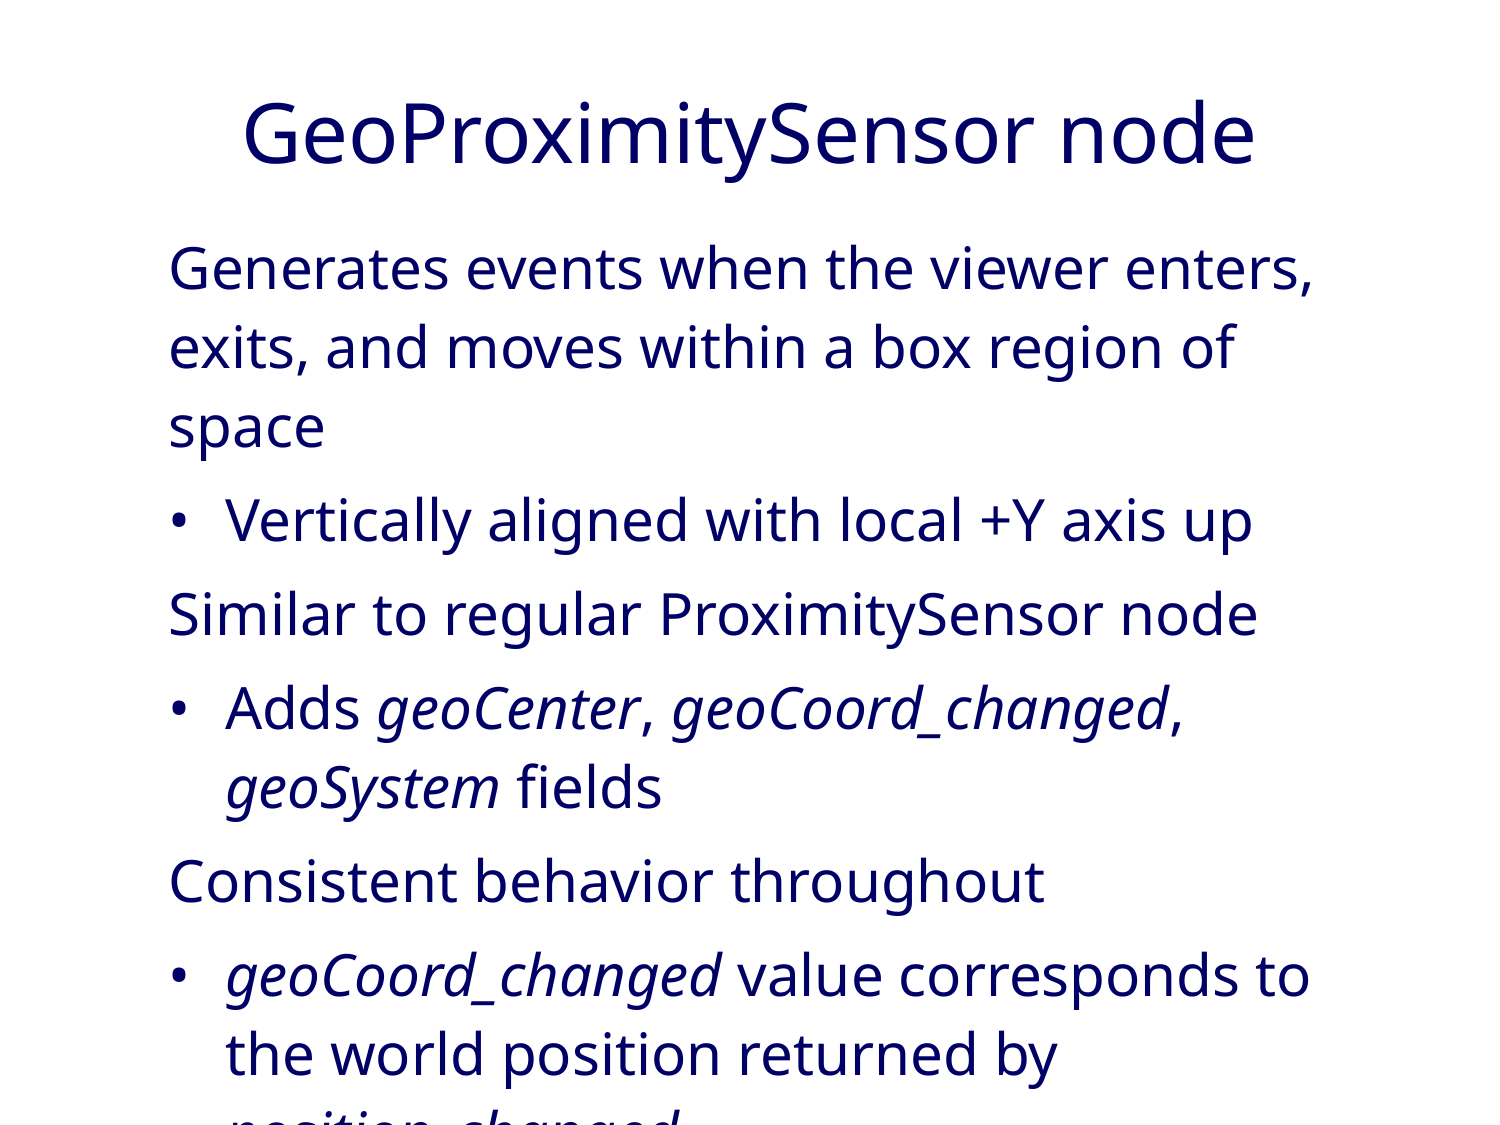

# GeoProximitySensor node
Generates events when the viewer enters, exits, and moves within a box region of space
Vertically aligned with local +Y axis up
Similar to regular ProximitySensor node
Adds geoCenter, geoCoord_changed, geoSystem fields
Consistent behavior throughout
geoCoord_changed value corresponds to the world position returned by position_changed
Output values are referenced to geospatial coordinate system defined by geoSystem